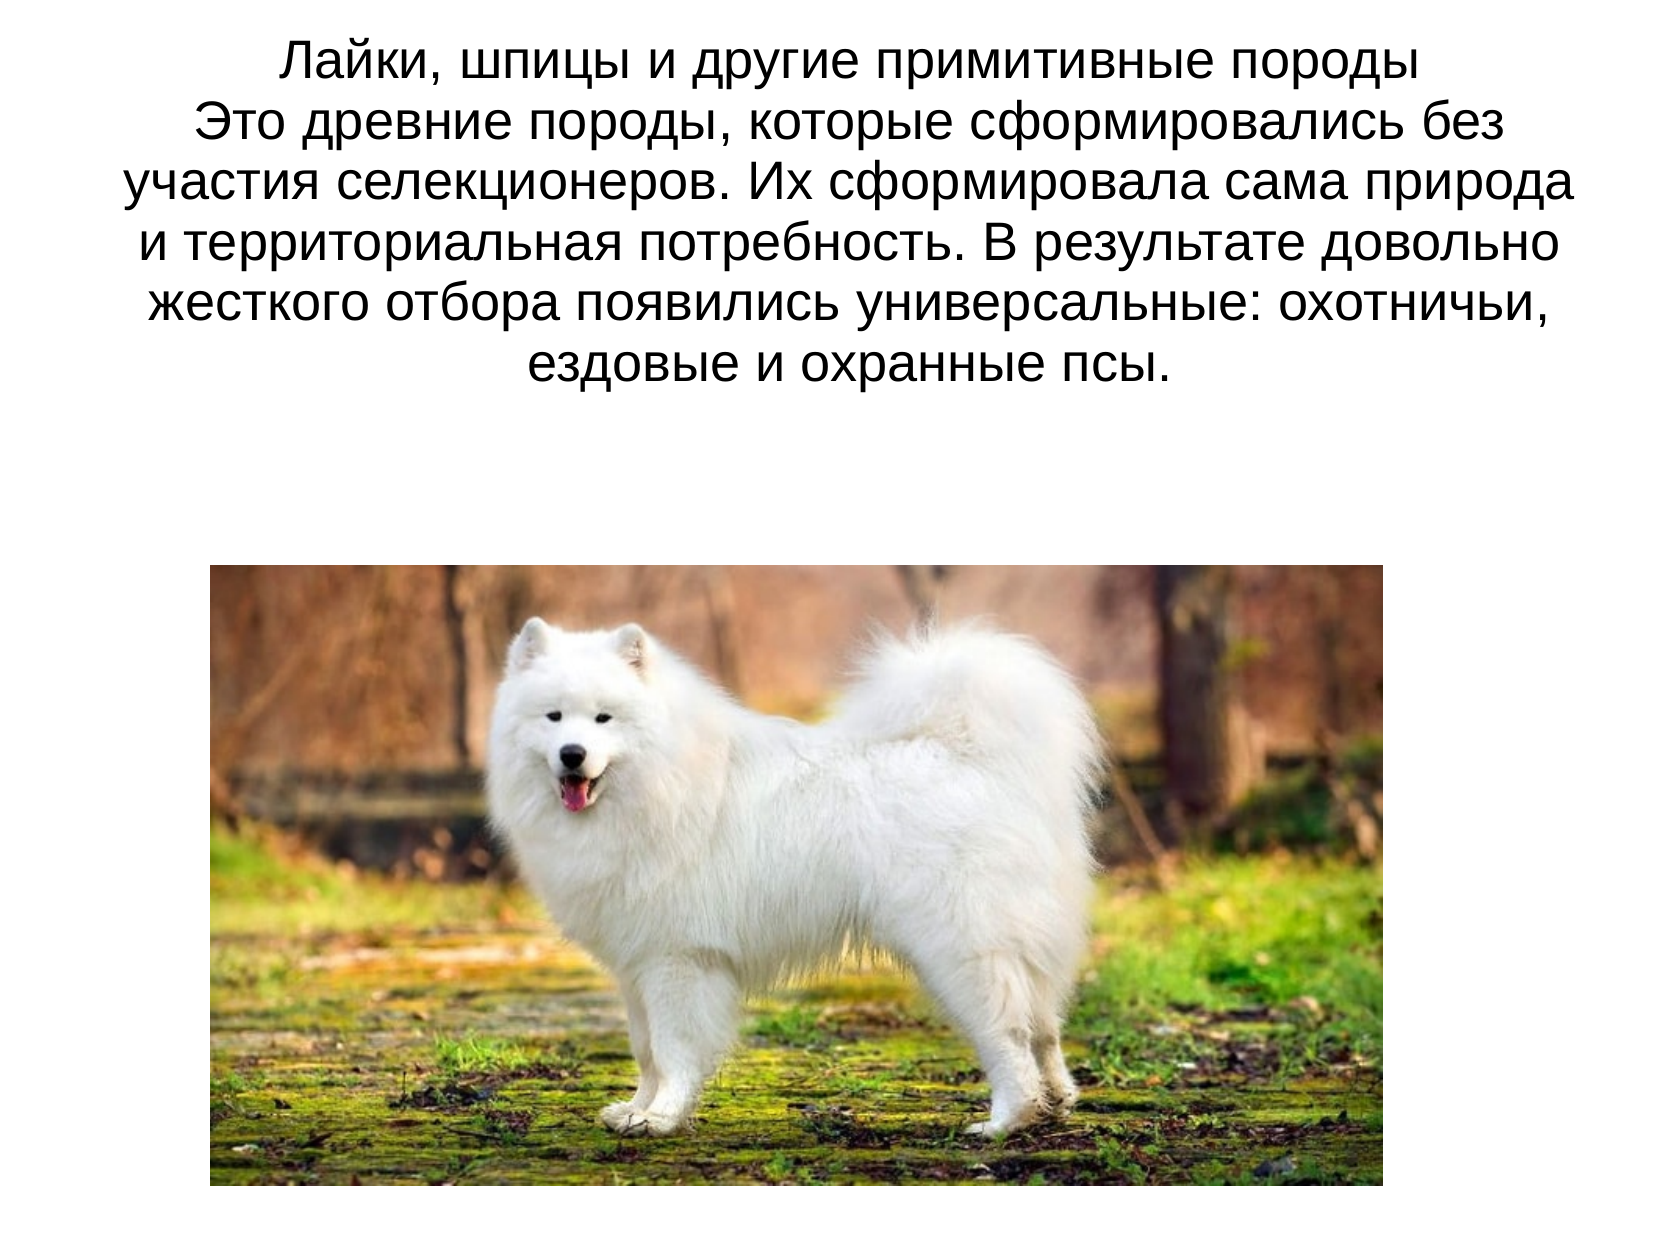

# Лайки, шпицы и другие примитивные породы Это древние породы, которые сформировались без участия селекционеров. Их сформировала сама природа и территориальная потребность. В результате довольно жесткого отбора появились универсальные: охотничьи, ездовые и охранные псы.